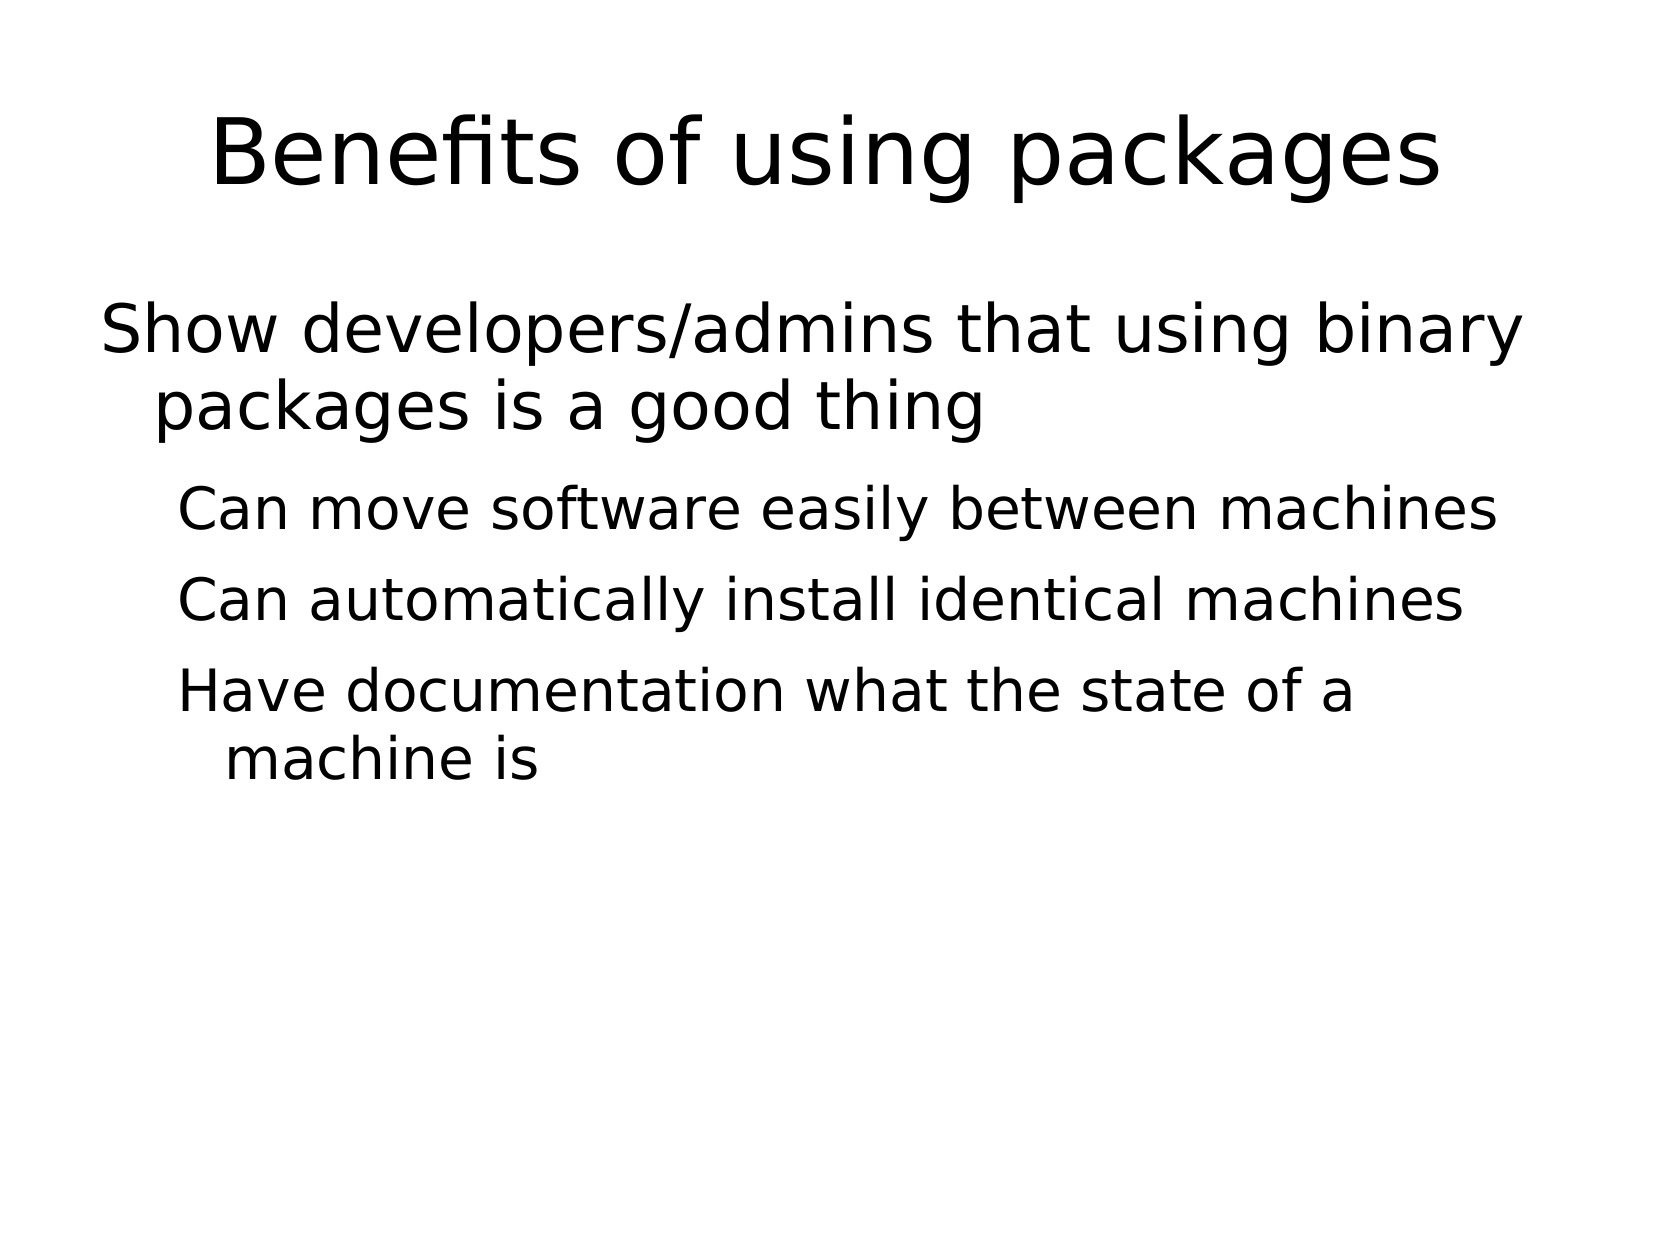

# Benefits of using packages
Show developers/admins that using binary packages is a good thing
Can move software easily between machines
Can automatically install identical machines
Have documentation what the state of a machine is